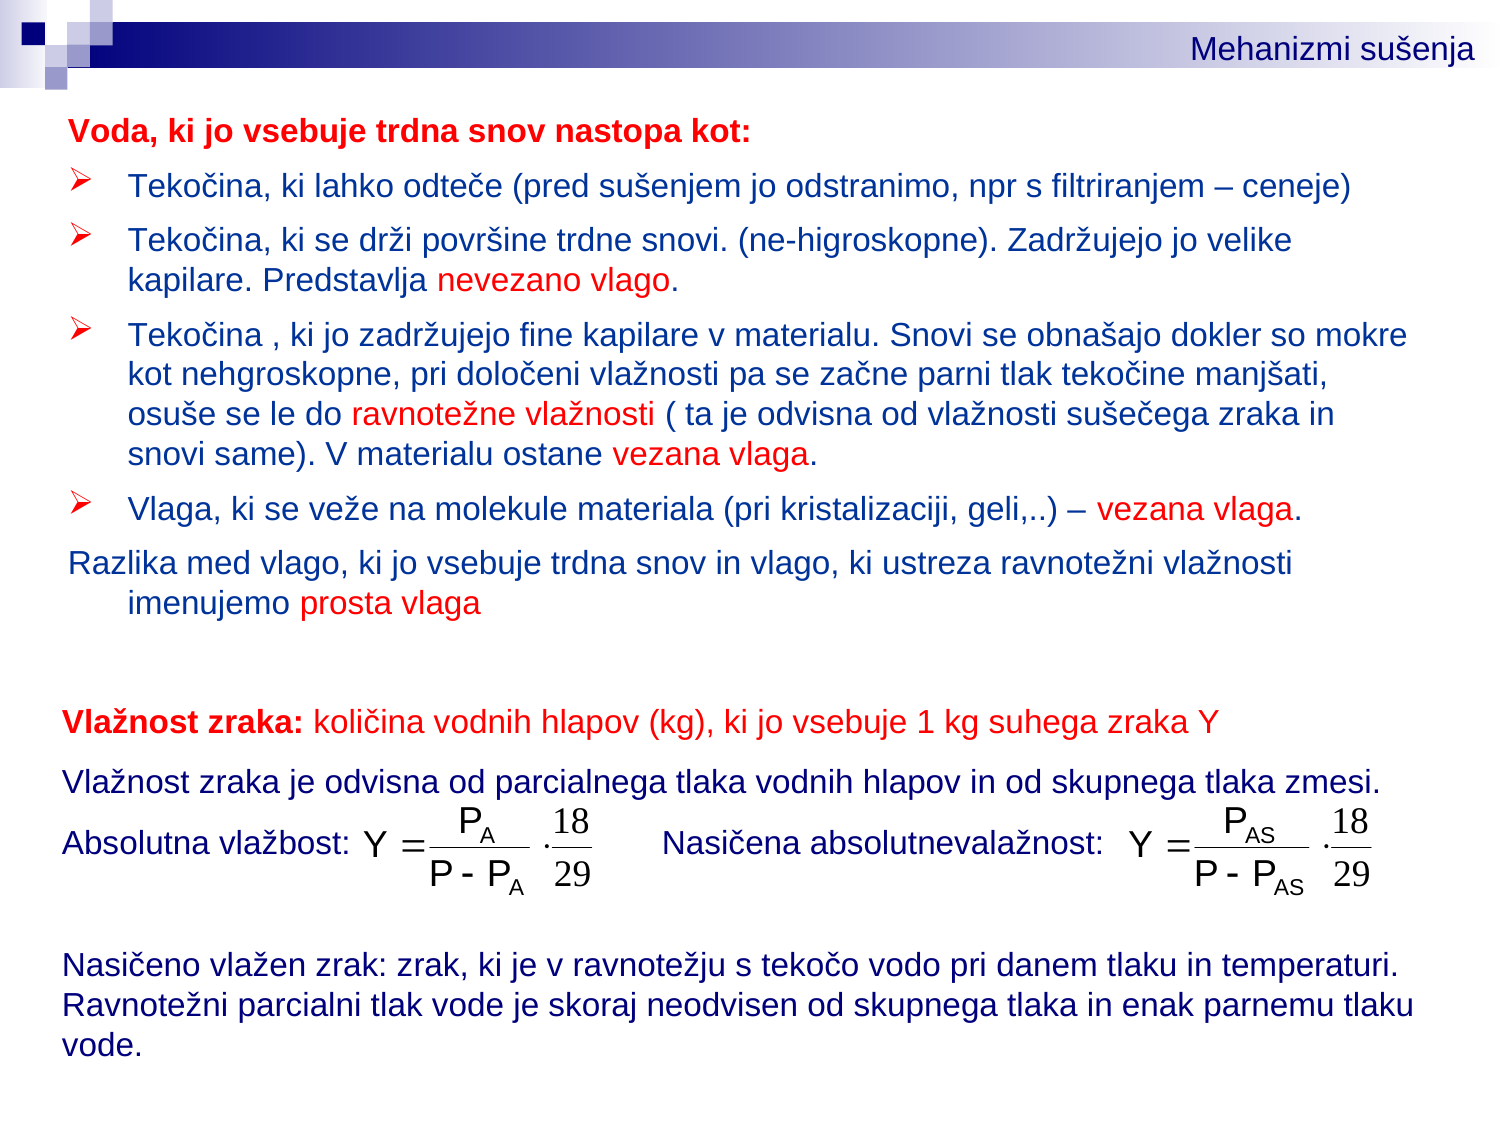

Mehanizmi sušenja
Voda, ki jo vsebuje trdna snov nastopa kot:
Tekočina, ki lahko odteče (pred sušenjem jo odstranimo, npr s filtriranjem – ceneje)
Tekočina, ki se drži površine trdne snovi. (ne-higroskopne). Zadržujejo jo velike kapilare. Predstavlja nevezano vlago.
Tekočina , ki jo zadržujejo fine kapilare v materialu. Snovi se obnašajo dokler so mokre kot nehgroskopne, pri določeni vlažnosti pa se začne parni tlak tekočine manjšati, osuše se le do ravnotežne vlažnosti ( ta je odvisna od vlažnosti sušečega zraka in snovi same). V materialu ostane vezana vlaga.
Vlaga, ki se veže na molekule materiala (pri kristalizaciji, geli,..) – vezana vlaga.
Razlika med vlago, ki jo vsebuje trdna snov in vlago, ki ustreza ravnotežni vlažnosti imenujemo prosta vlaga
Vlažnost zraka: količina vodnih hlapov (kg), ki jo vsebuje 1 kg suhega zraka Y
Vlažnost zraka je odvisna od parcialnega tlaka vodnih hlapov in od skupnega tlaka zmesi.
Absolutna vlažbost:			Nasičena absolutnevalažnost:
Nasičeno vlažen zrak: zrak, ki je v ravnotežju s tekočo vodo pri danem tlaku in temperaturi. Ravnotežni parcialni tlak vode je skoraj neodvisen od skupnega tlaka in enak parnemu tlaku vode.